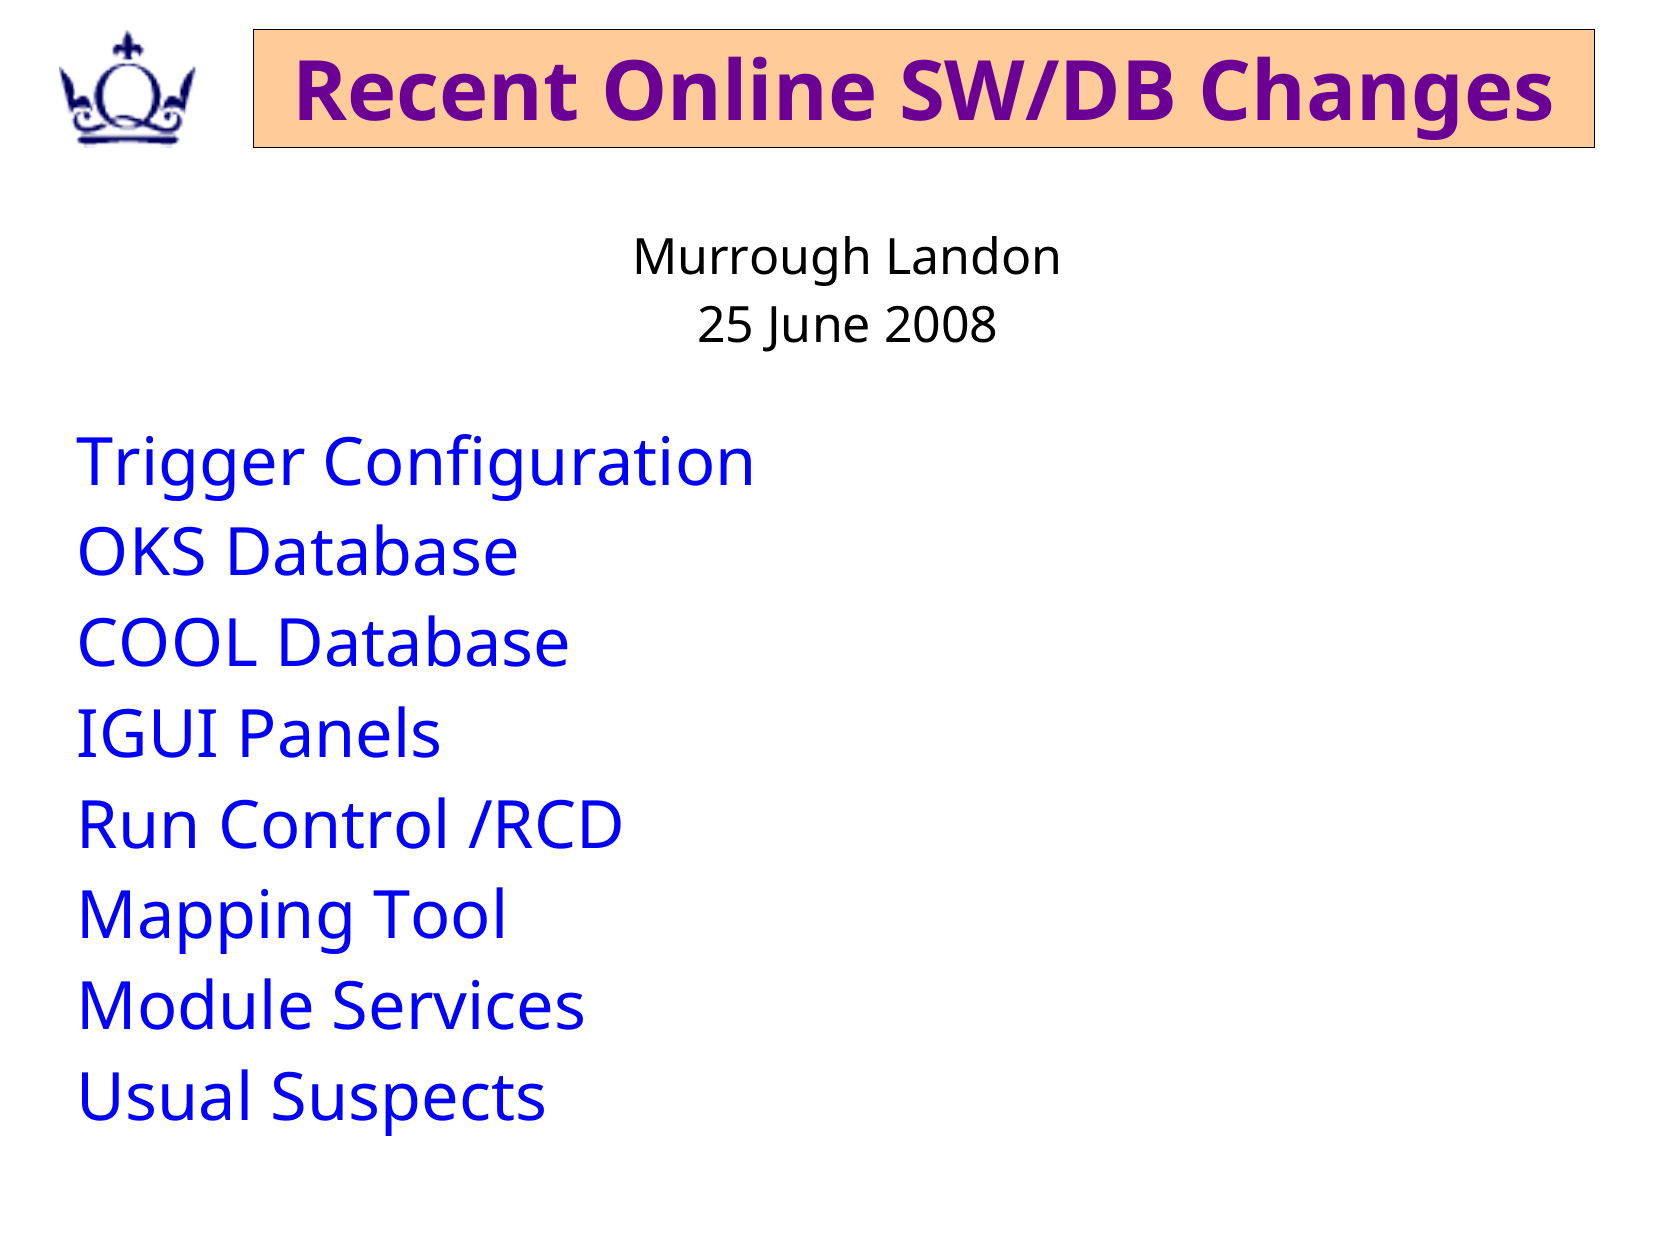

# Recent Online SW/DB Changes
Murrough Landon
25 June 2008
Trigger Configuration
OKS Database
COOL Database
IGUI Panels
Run Control /RCD
Mapping Tool
Module Services
Usual Suspects